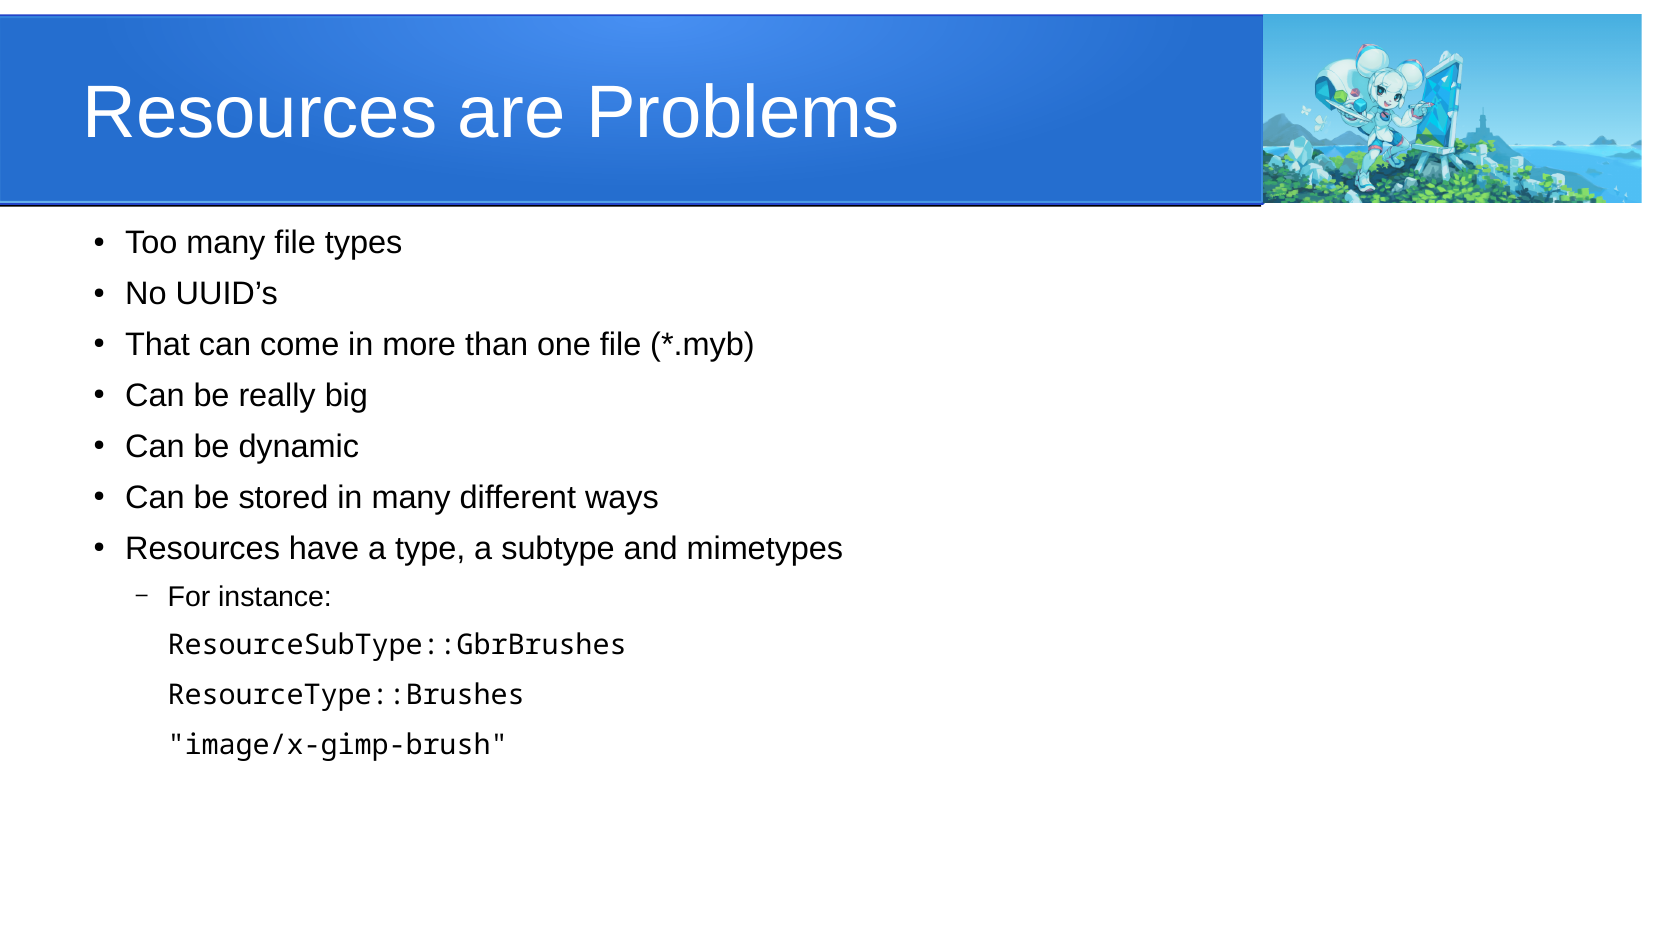

# Resources are Problems
Too many file types
No UUID’s
That can come in more than one file (*.myb)
Can be really big
Can be dynamic
Can be stored in many different ways
Resources have a type, a subtype and mimetypes
For instance:
ResourceSubType::GbrBrushes
ResourceType::Brushes
"image/x-gimp-brush"